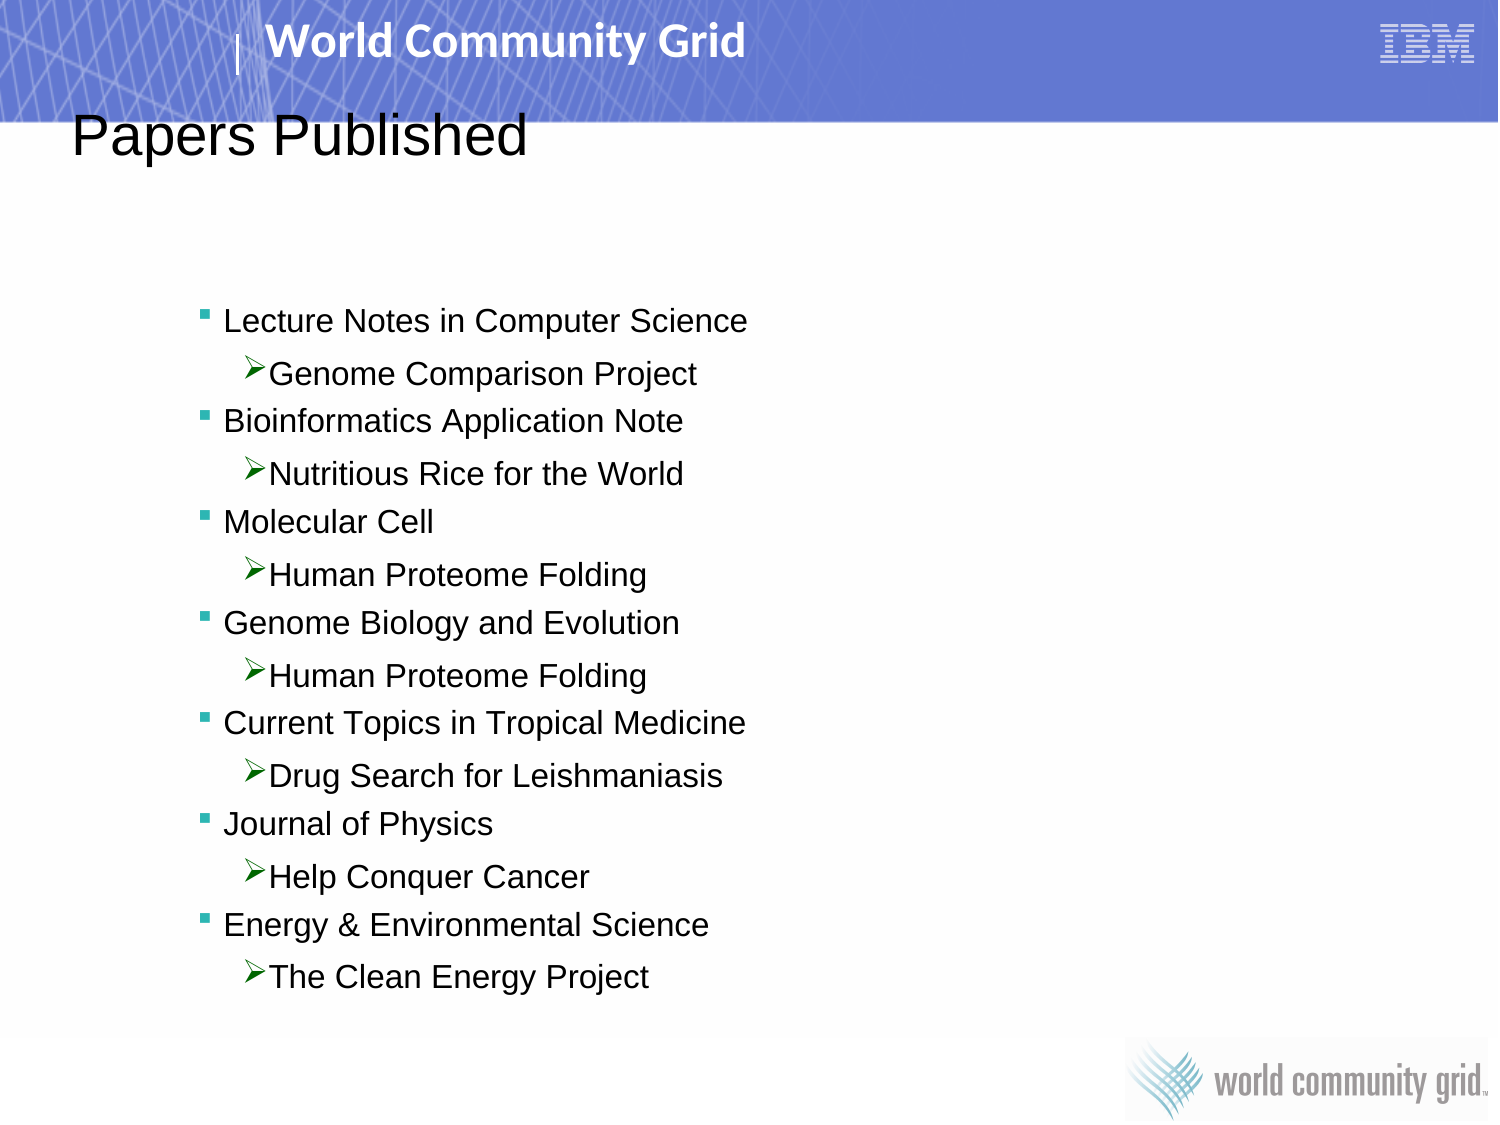

# Papers Published
Lecture Notes in Computer Science
Genome Comparison Project
Bioinformatics Application Note
Nutritious Rice for the World
Molecular Cell
Human Proteome Folding
Genome Biology and Evolution
Human Proteome Folding
Current Topics in Tropical Medicine
Drug Search for Leishmaniasis
Journal of Physics
Help Conquer Cancer
Energy & Environmental Science
The Clean Energy Project